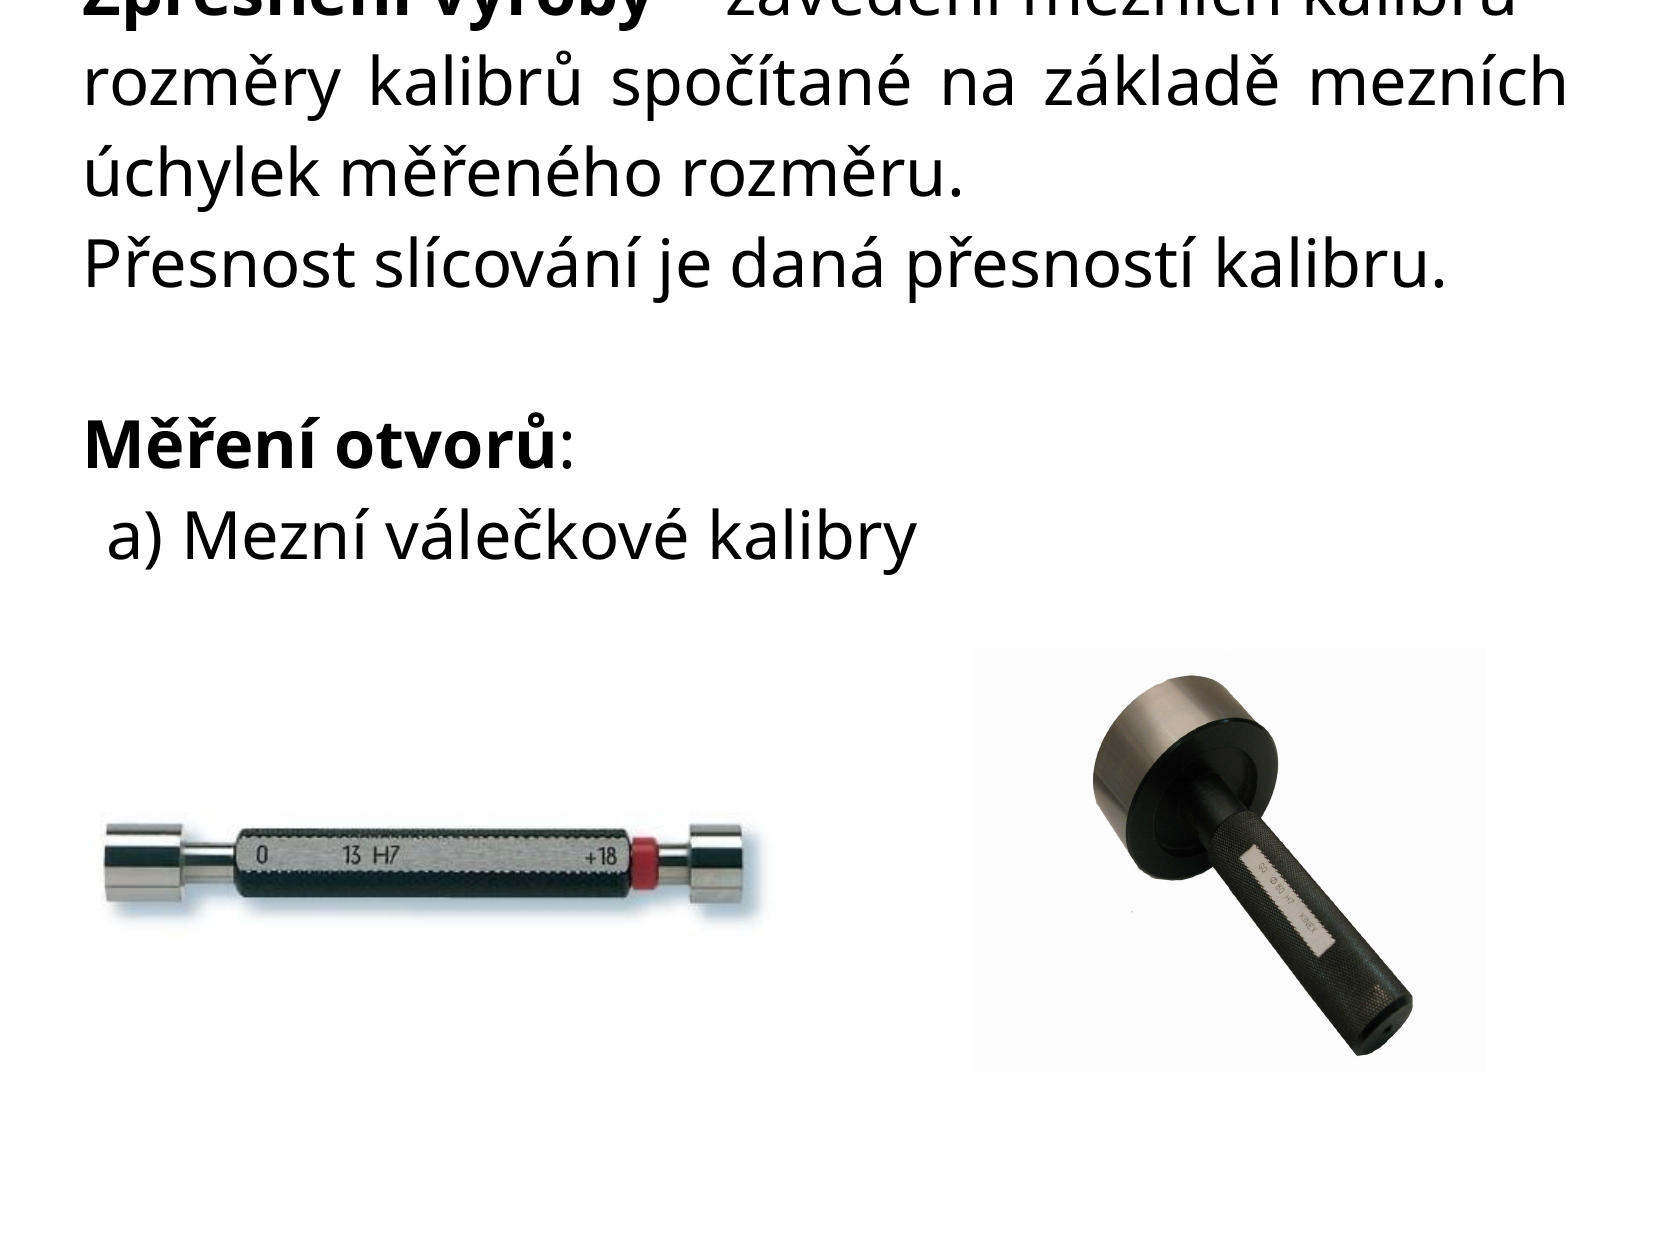

# Zpřesnění výroby – zavedení mezních kalibrů – rozměry kalibrů spočítané na základě mezních úchylek měřeného rozměru.
Přesnost slícování je daná přesností kalibru.
Měření otvorů:
a) Mezní válečkové kalibry